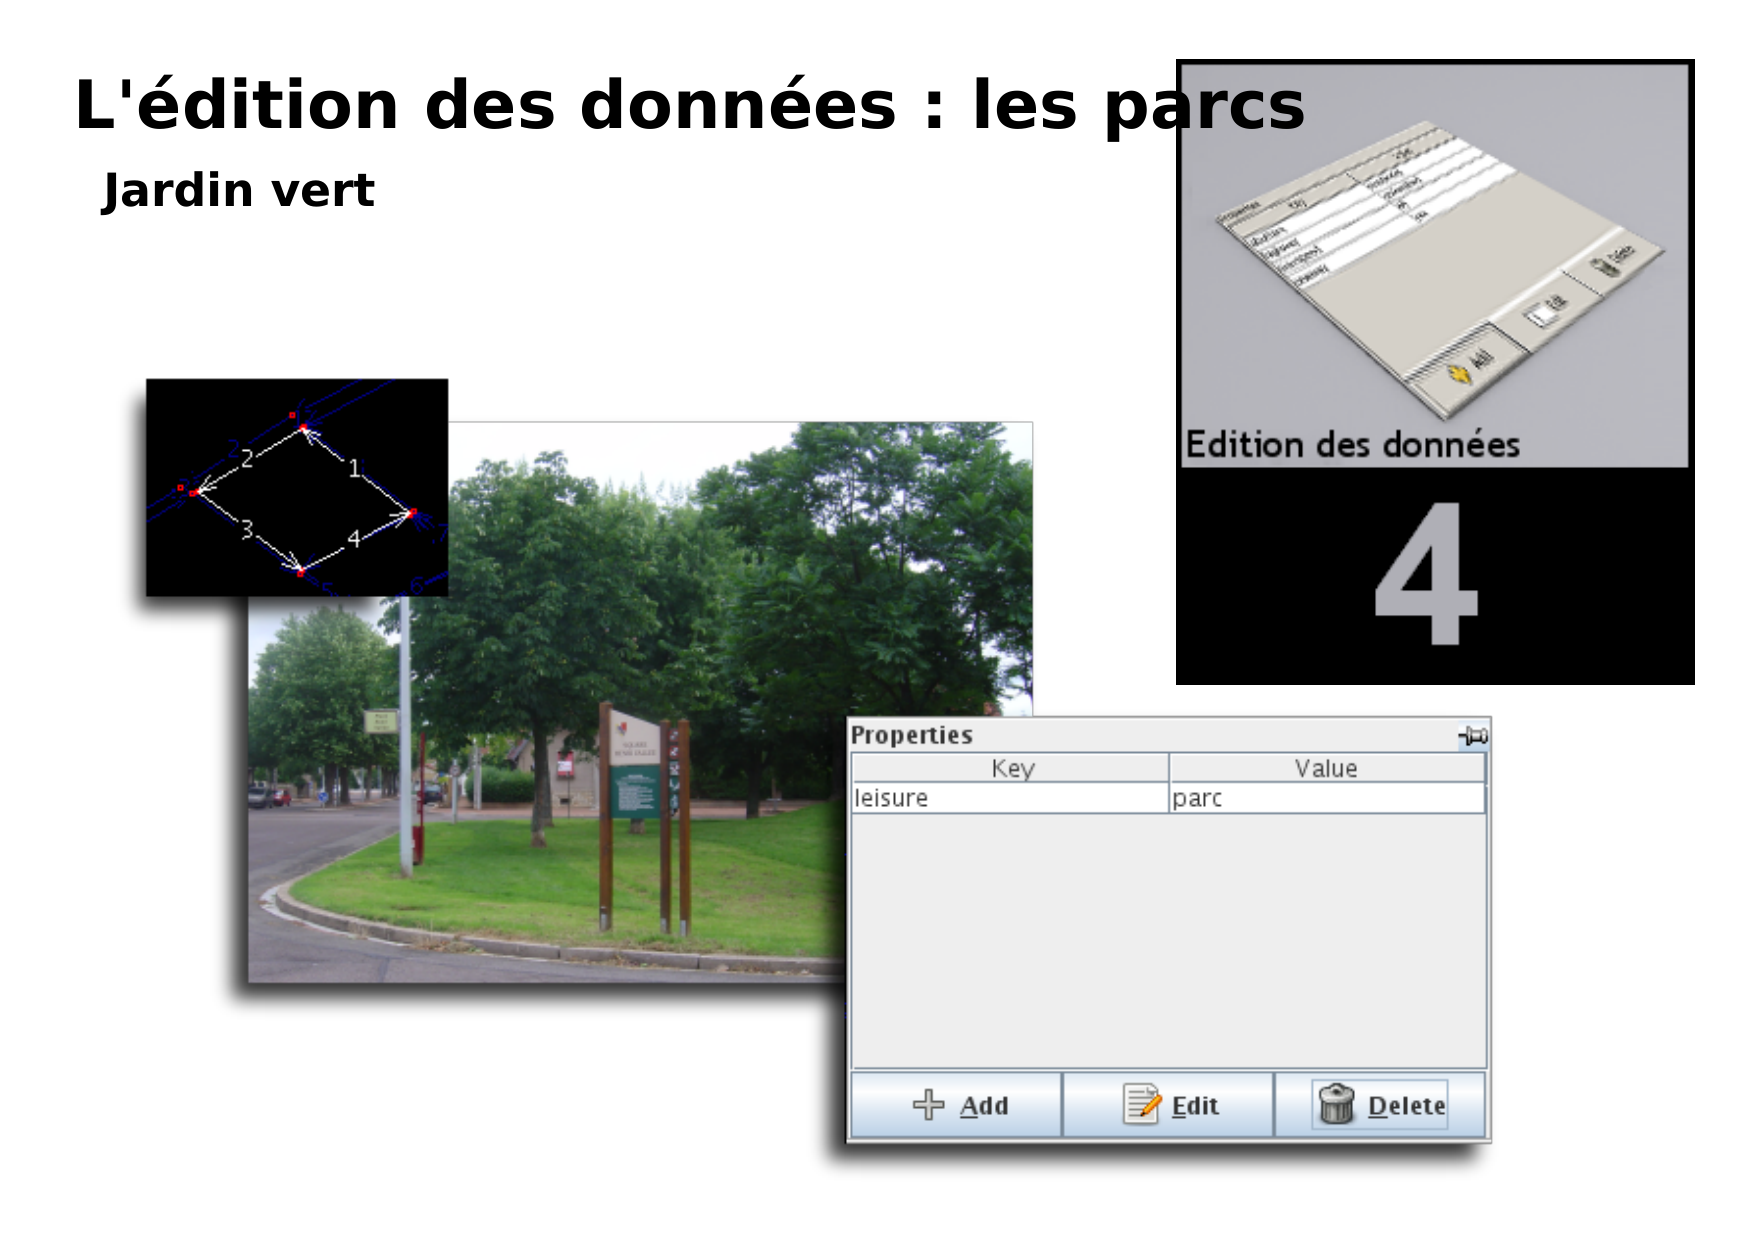

L'édition des données : les parcs
Jardin vert